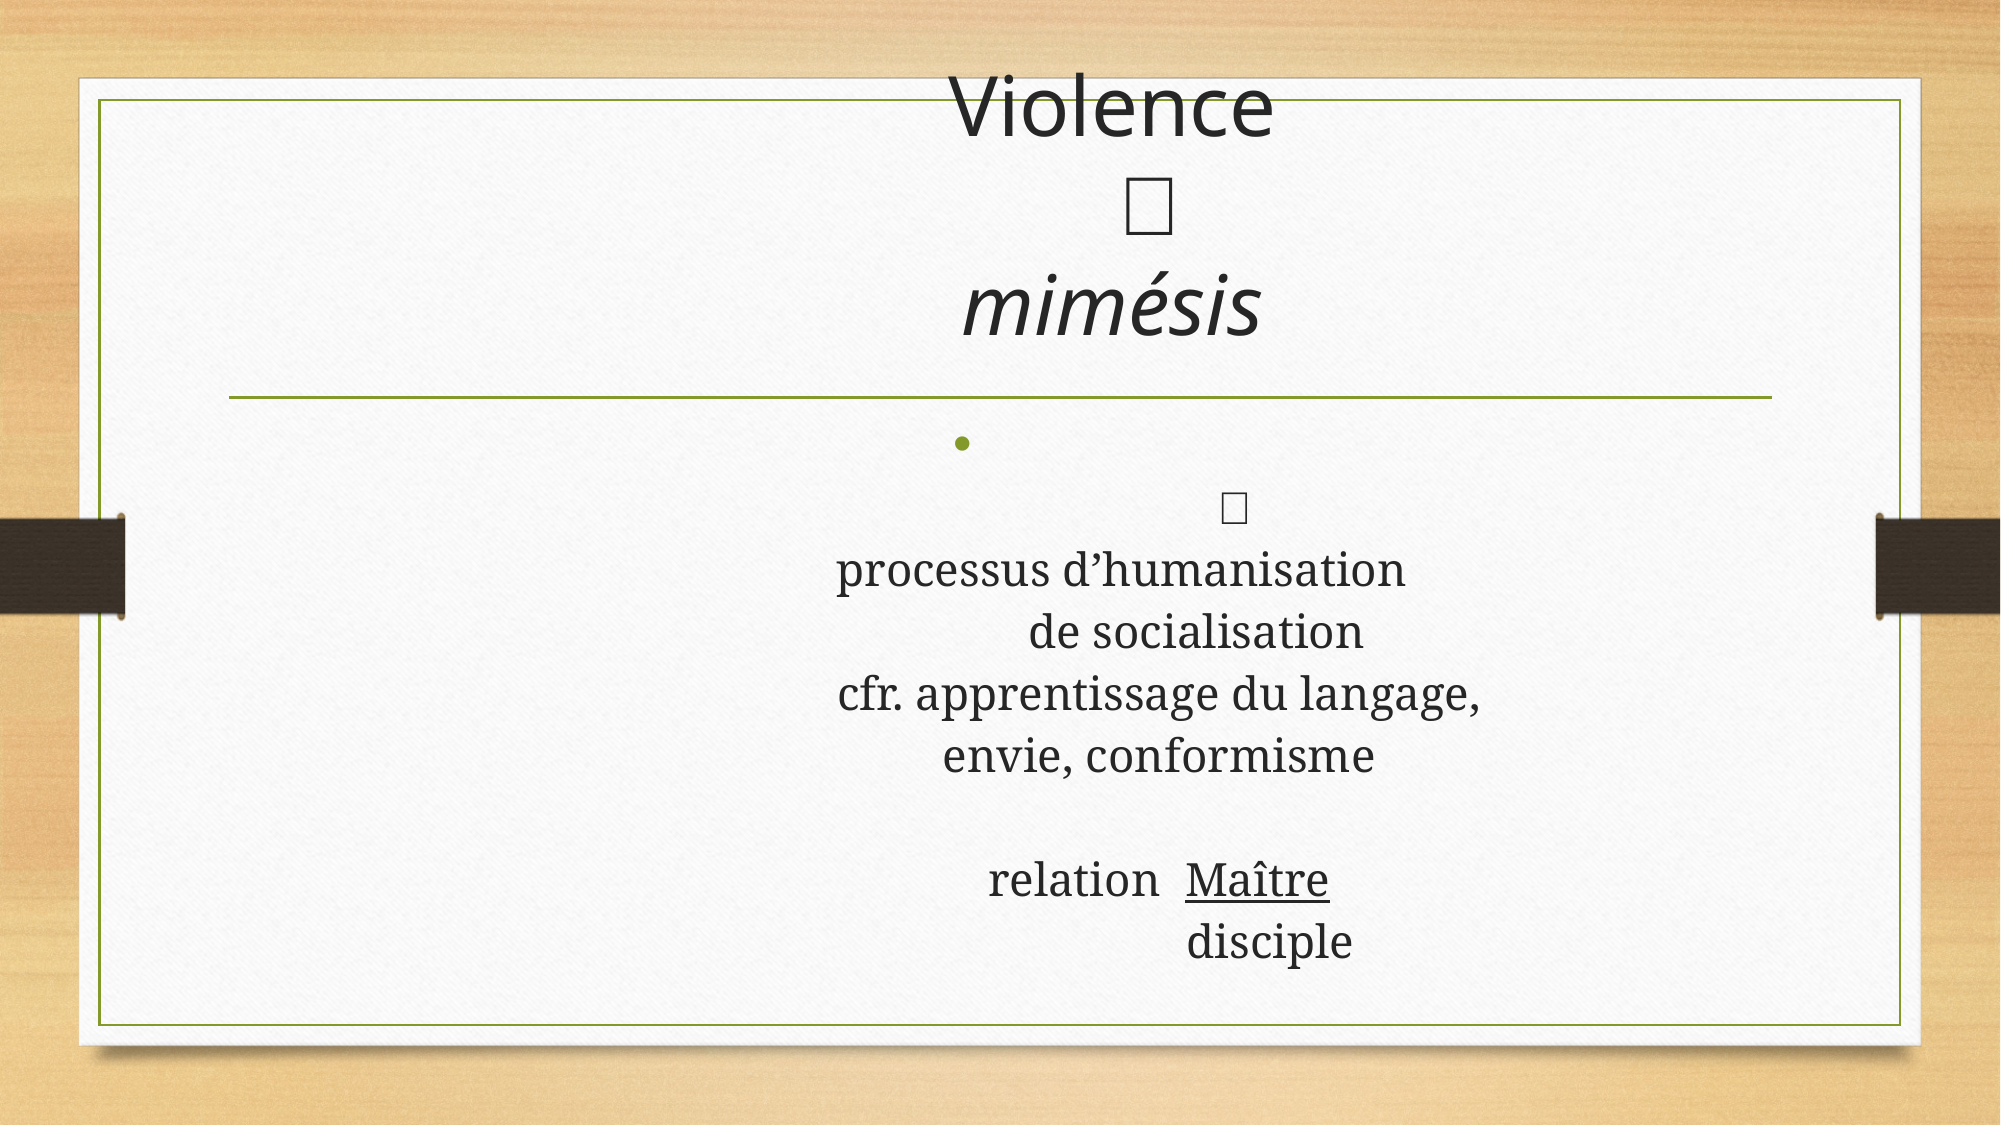

# Violence mimésis
					
		processus d’humanisation
				de socialisation
			cfr. apprentissage du langage,
			envie, conformisme
			relation Maître
					 disciple